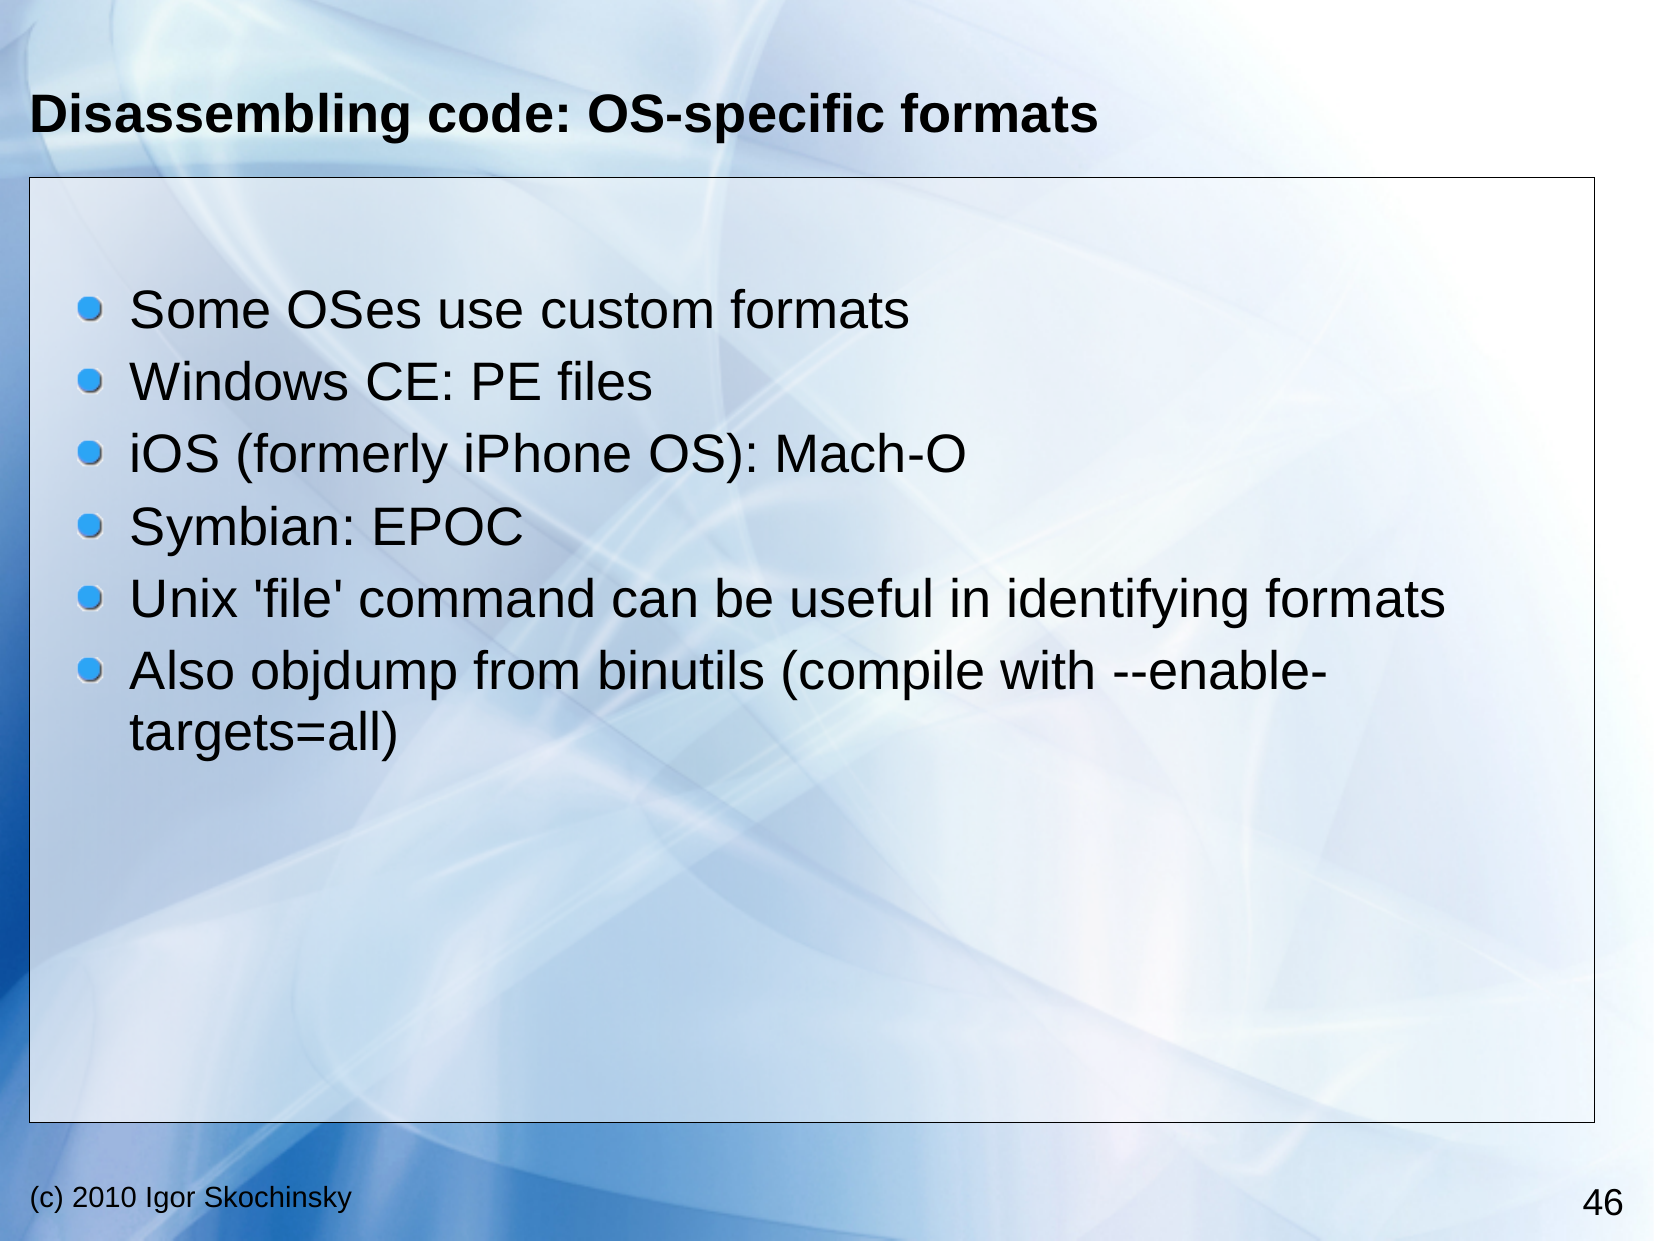

# Disassembling code: OS-specific formats
Some OSes use custom formats
Windows CE: PE files
iOS (formerly iPhone OS): Mach-O
Symbian: EPOC
Unix 'file' command can be useful in identifying formats
Also objdump from binutils (compile with --enable-targets=all)
(c) 2010 Igor Skochinsky
46